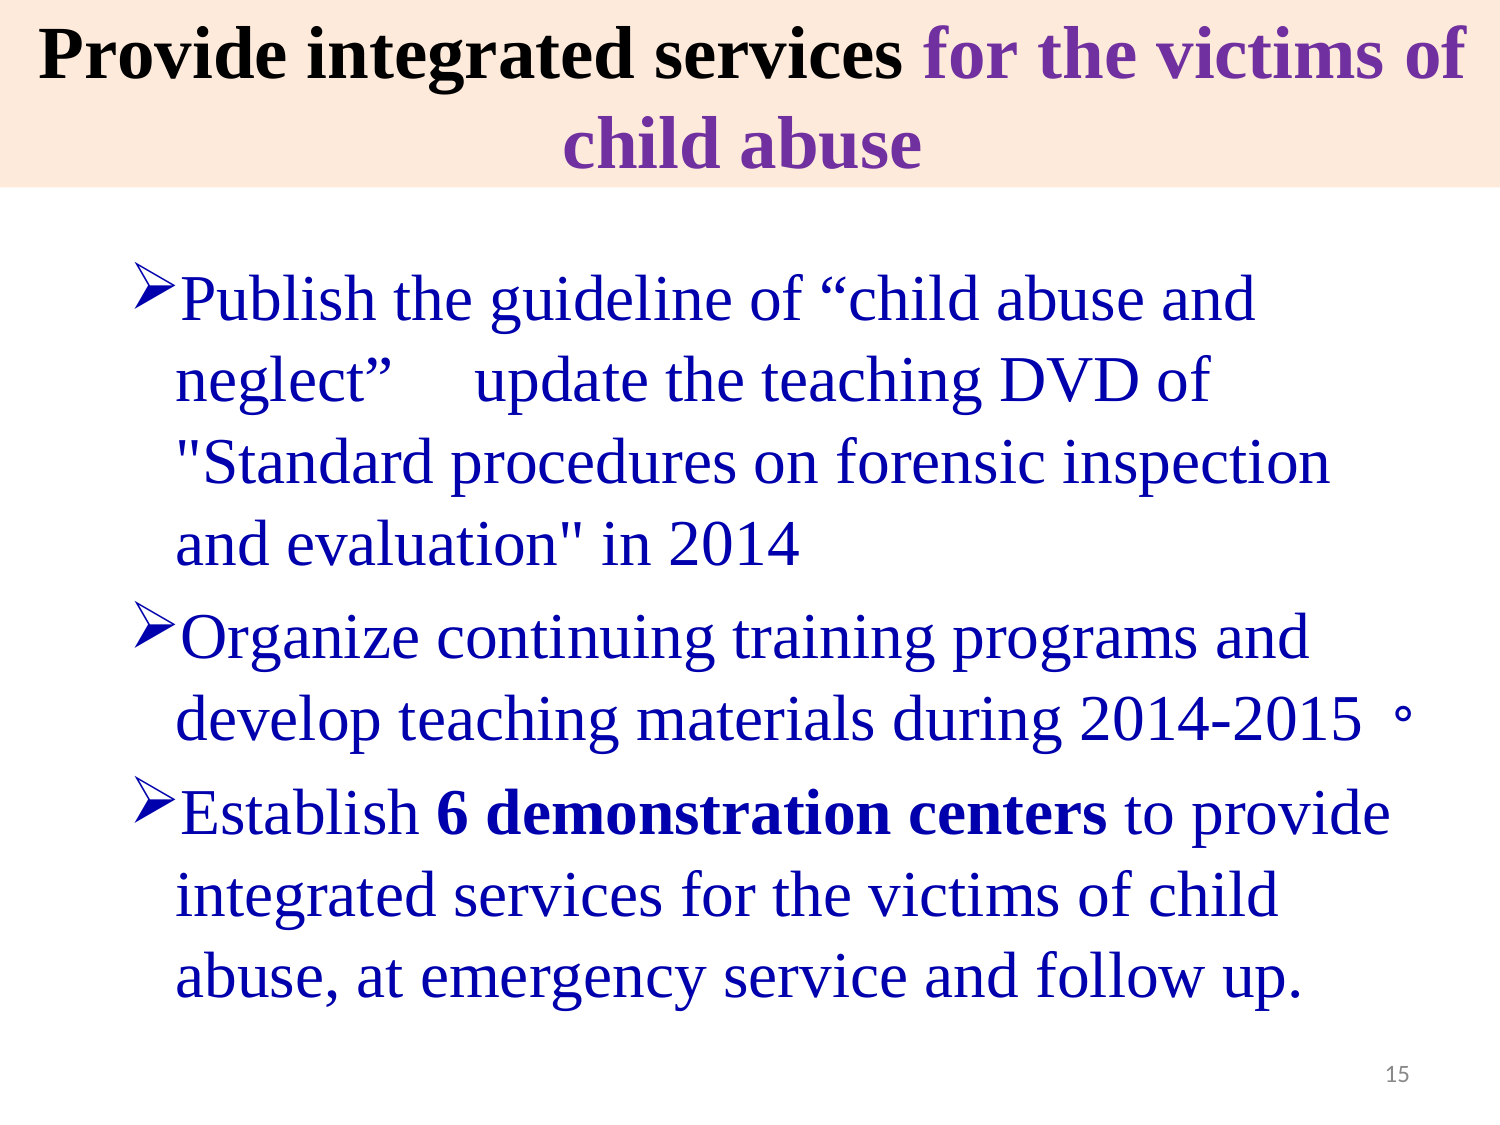

Provide integrated services for the victims of child abuse
# Publish the guideline of “child abuse and neglect”，update the teaching DVD of "Standard procedures on forensic inspection and evaluation" in 2014
Organize continuing training programs and develop teaching materials during 2014-2015。
Establish 6 demonstration centers to provide integrated services for the victims of child abuse, at emergency service and follow up.